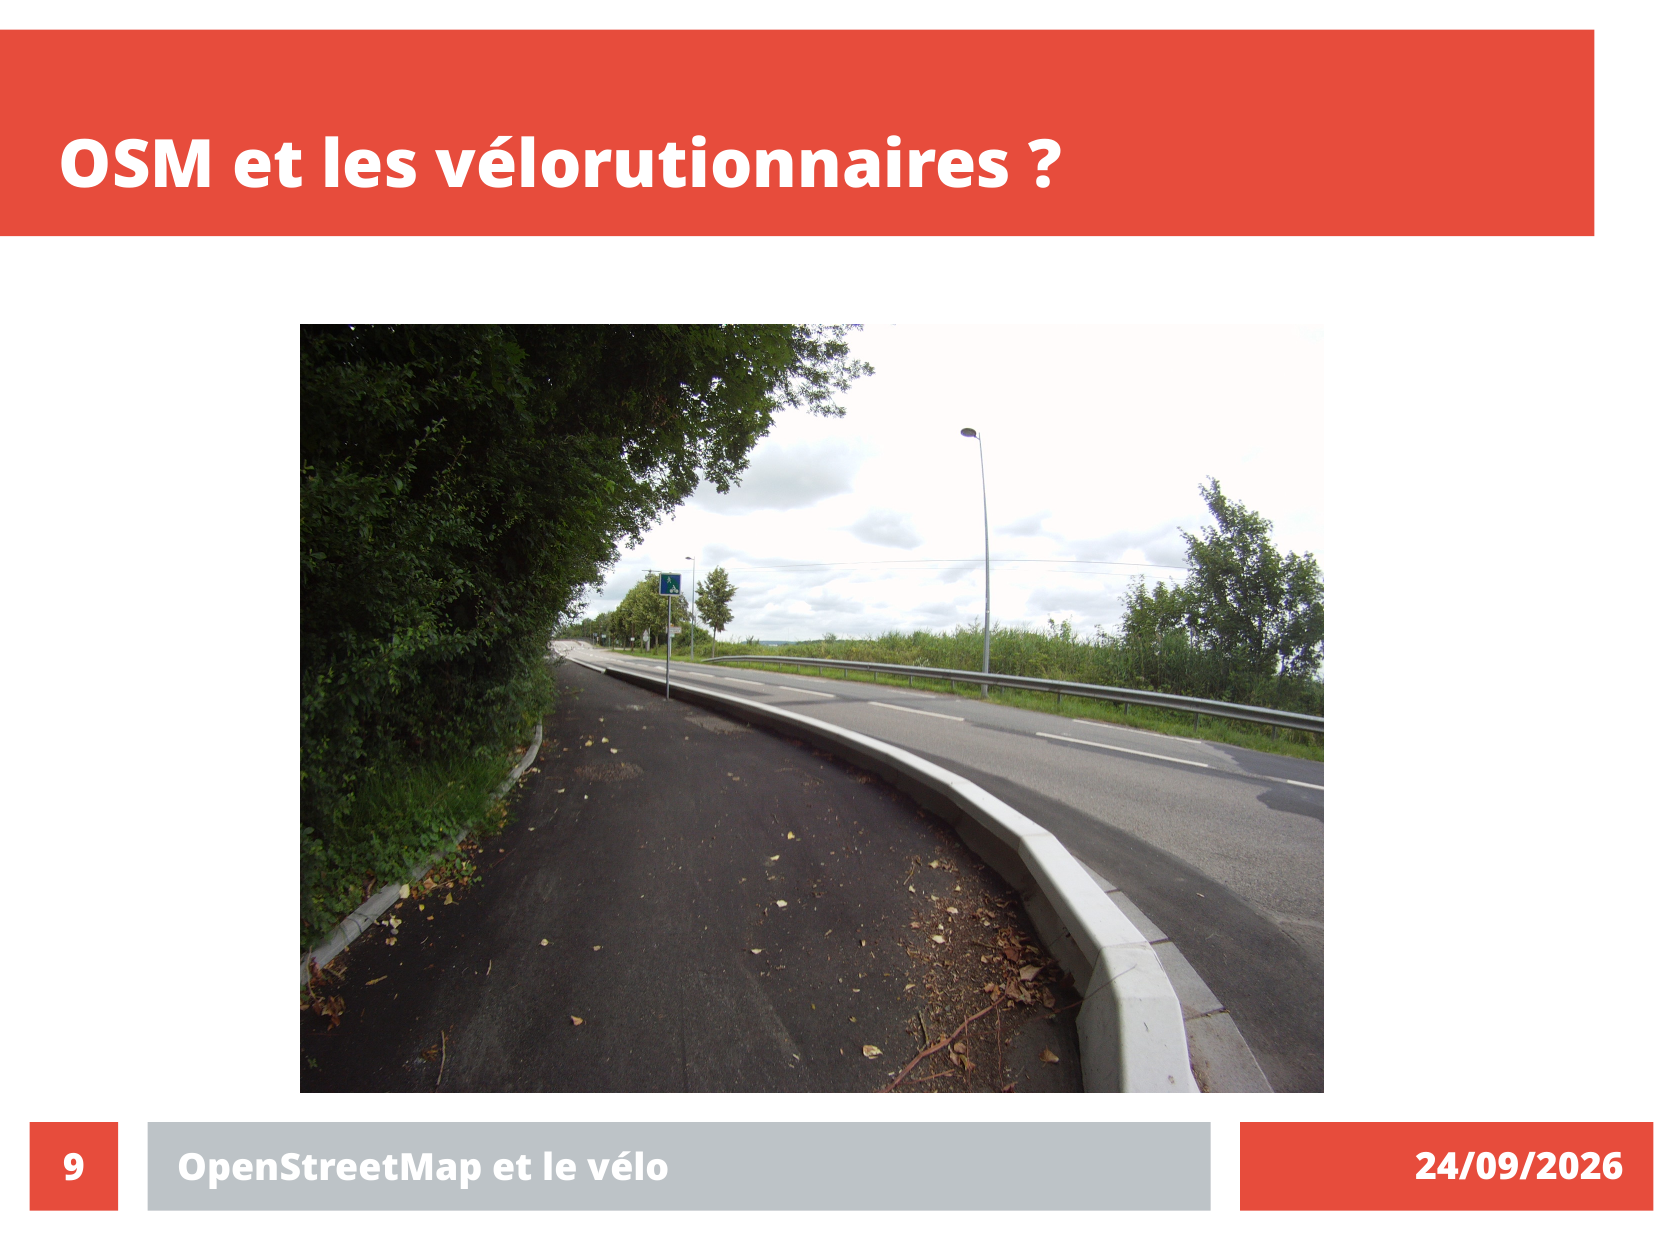

# OSM et les vélorutionnaires ?
9
OpenStreetMap et le vélo